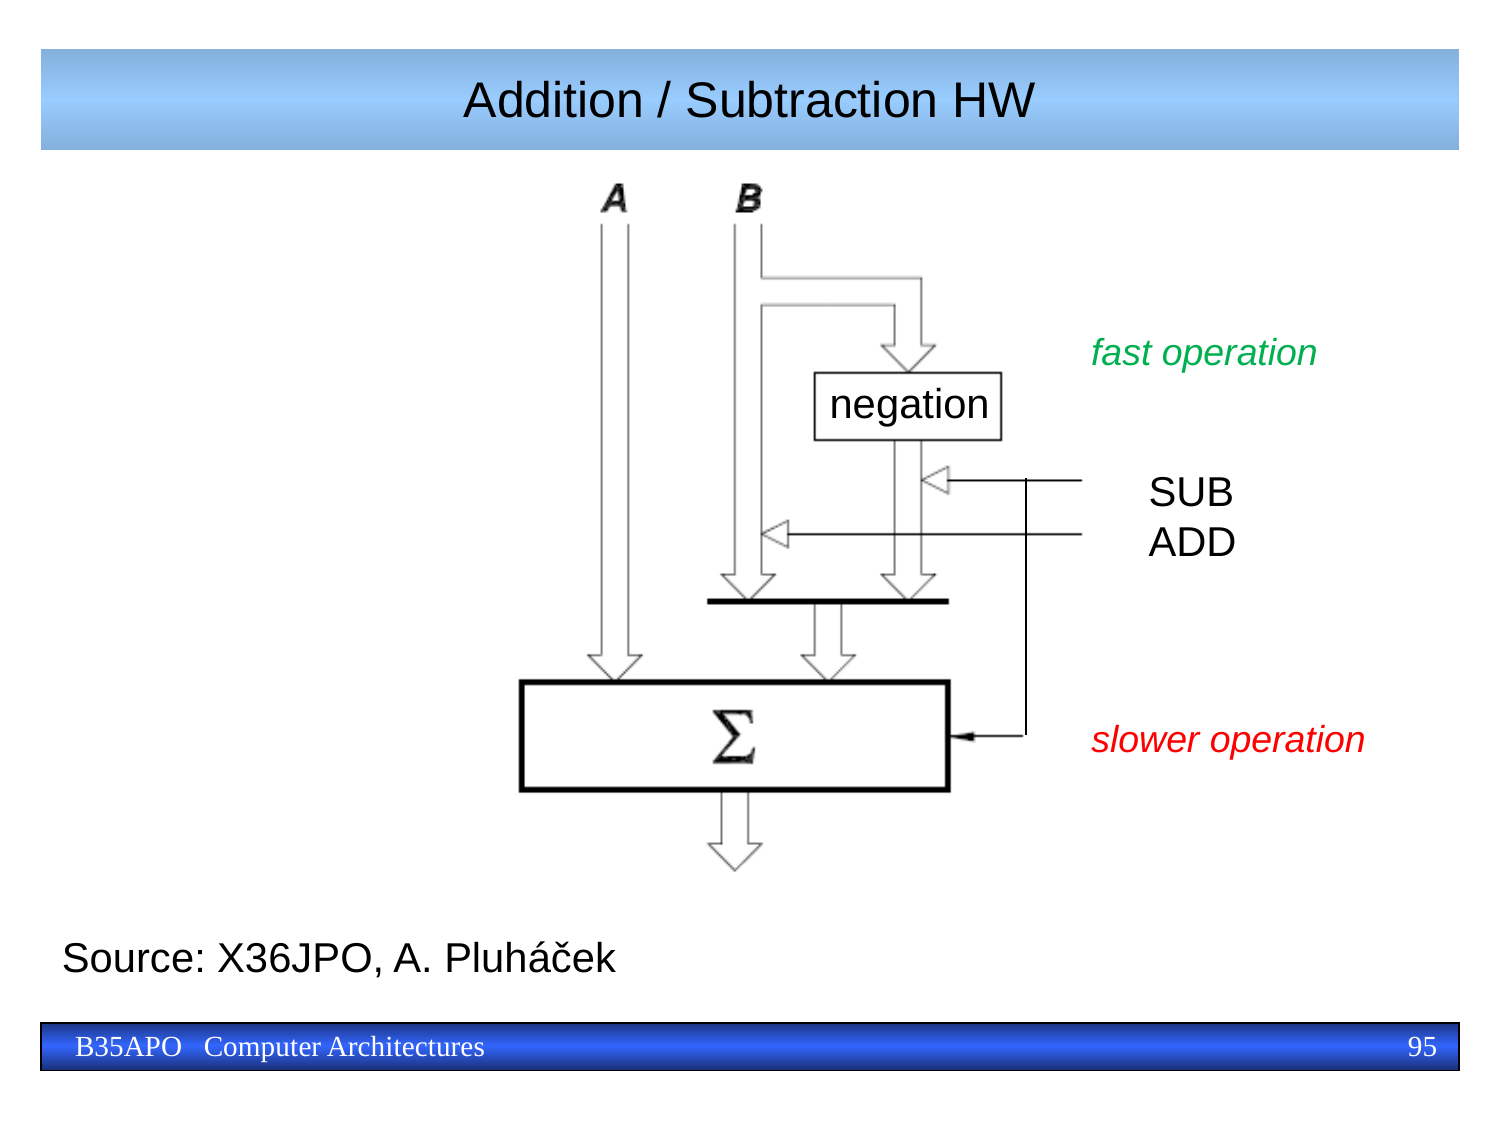

# Addition / Subtraction HW
negation
SUB
ADD
fast operation
slower operation
Source: X36JPO, A. Pluháček
B35APO Computer Architectures
95